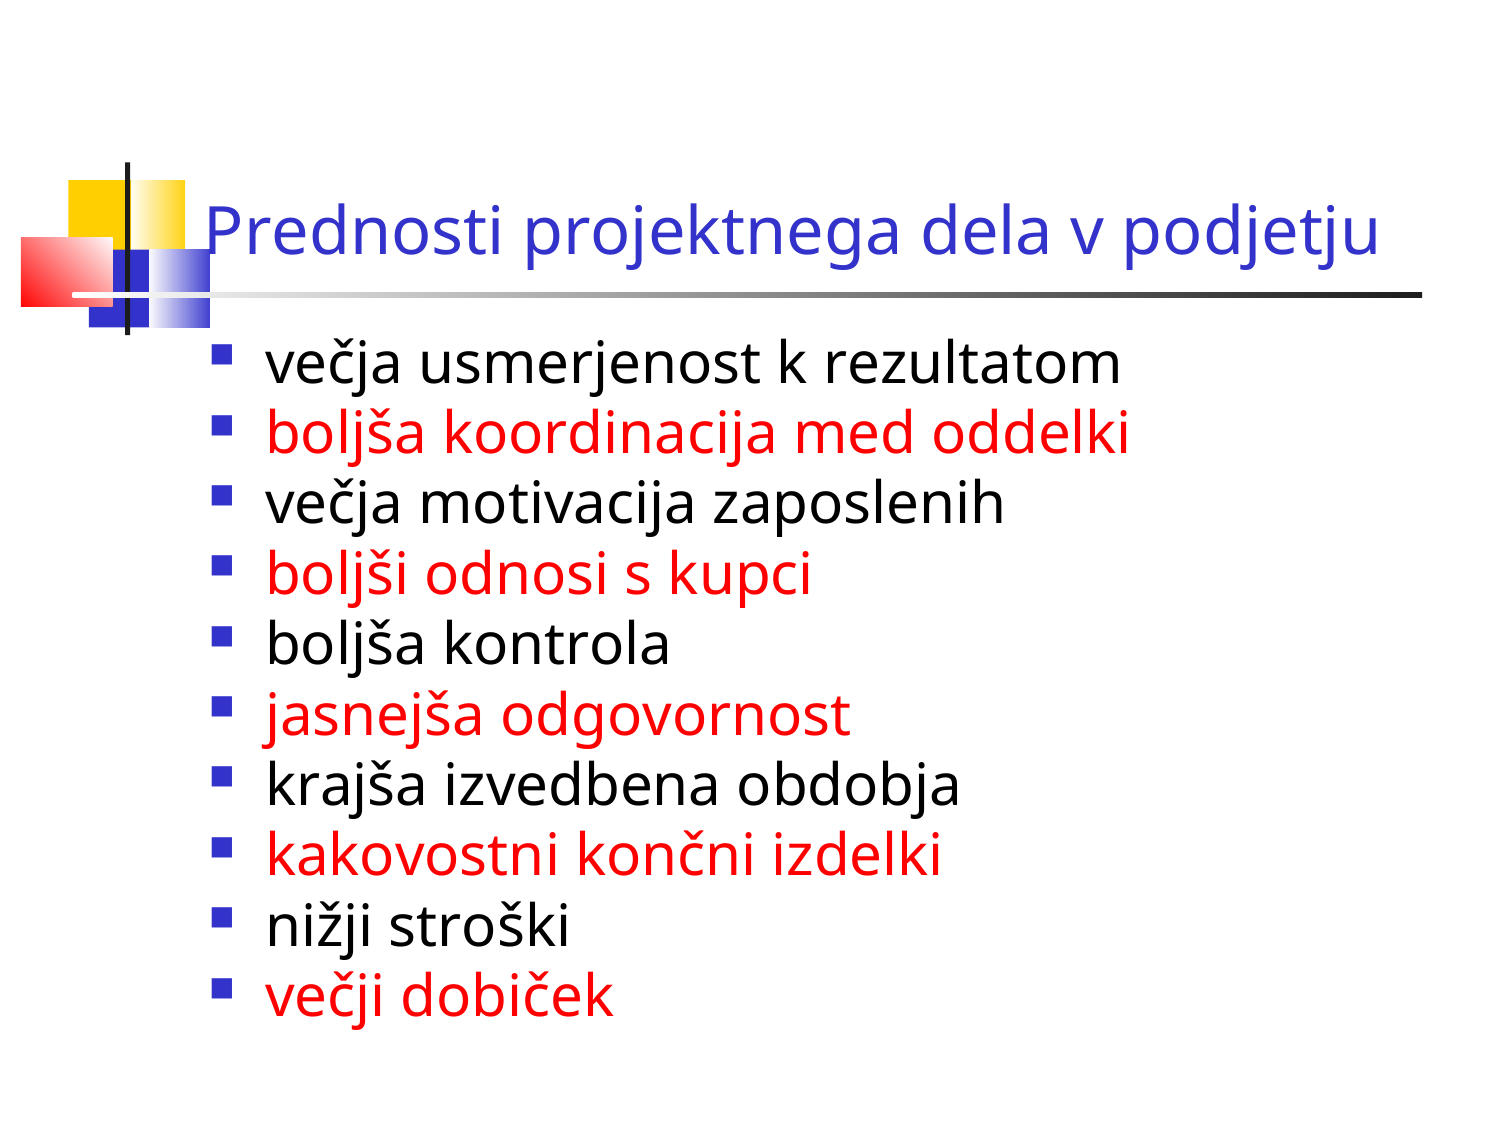

# Prednosti projektnega dela v podjetju
večja usmerjenost k rezultatom
boljša koordinacija med oddelki
večja motivacija zaposlenih
boljši odnosi s kupci
boljša kontrola
jasnejša odgovornost
krajša izvedbena obdobja
kakovostni končni izdelki
nižji stroški
večji dobiček